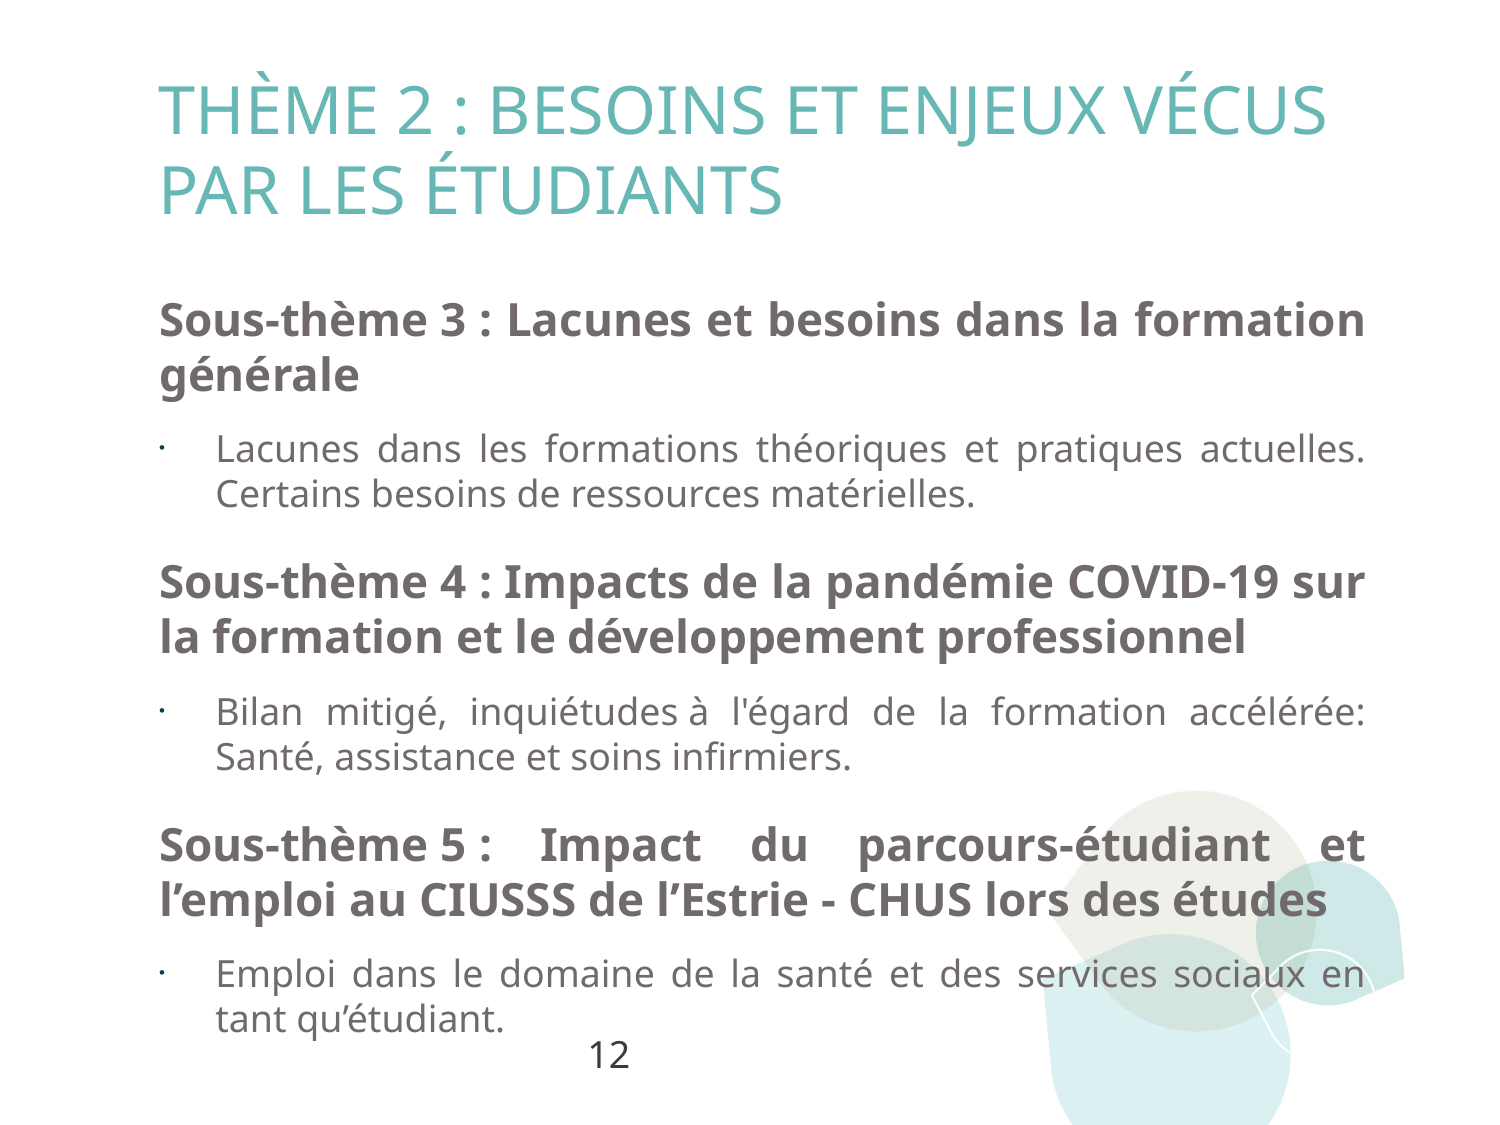

# THÈME 2 : BESOINS ET ENJEUX VÉCUS PAR LES ÉTUDIANTS
Sous-thème 3 : Lacunes et besoins dans la formation générale
Lacunes dans les formations théoriques et pratiques actuelles. Certains besoins de ressources matérielles.
Sous-thème 4 : Impacts de la pandémie COVID‑19 sur la formation et le développement professionnel
Bilan mitigé, inquiétudes à l'égard de la formation accélérée: Santé, assistance et soins infirmiers.
Sous-thème 5 : Impact du parcours-étudiant et l’emploi au CIUSSS de l’Estrie ‑ CHUS lors des études
Emploi dans le domaine de la santé et des services sociaux en tant qu’étudiant.